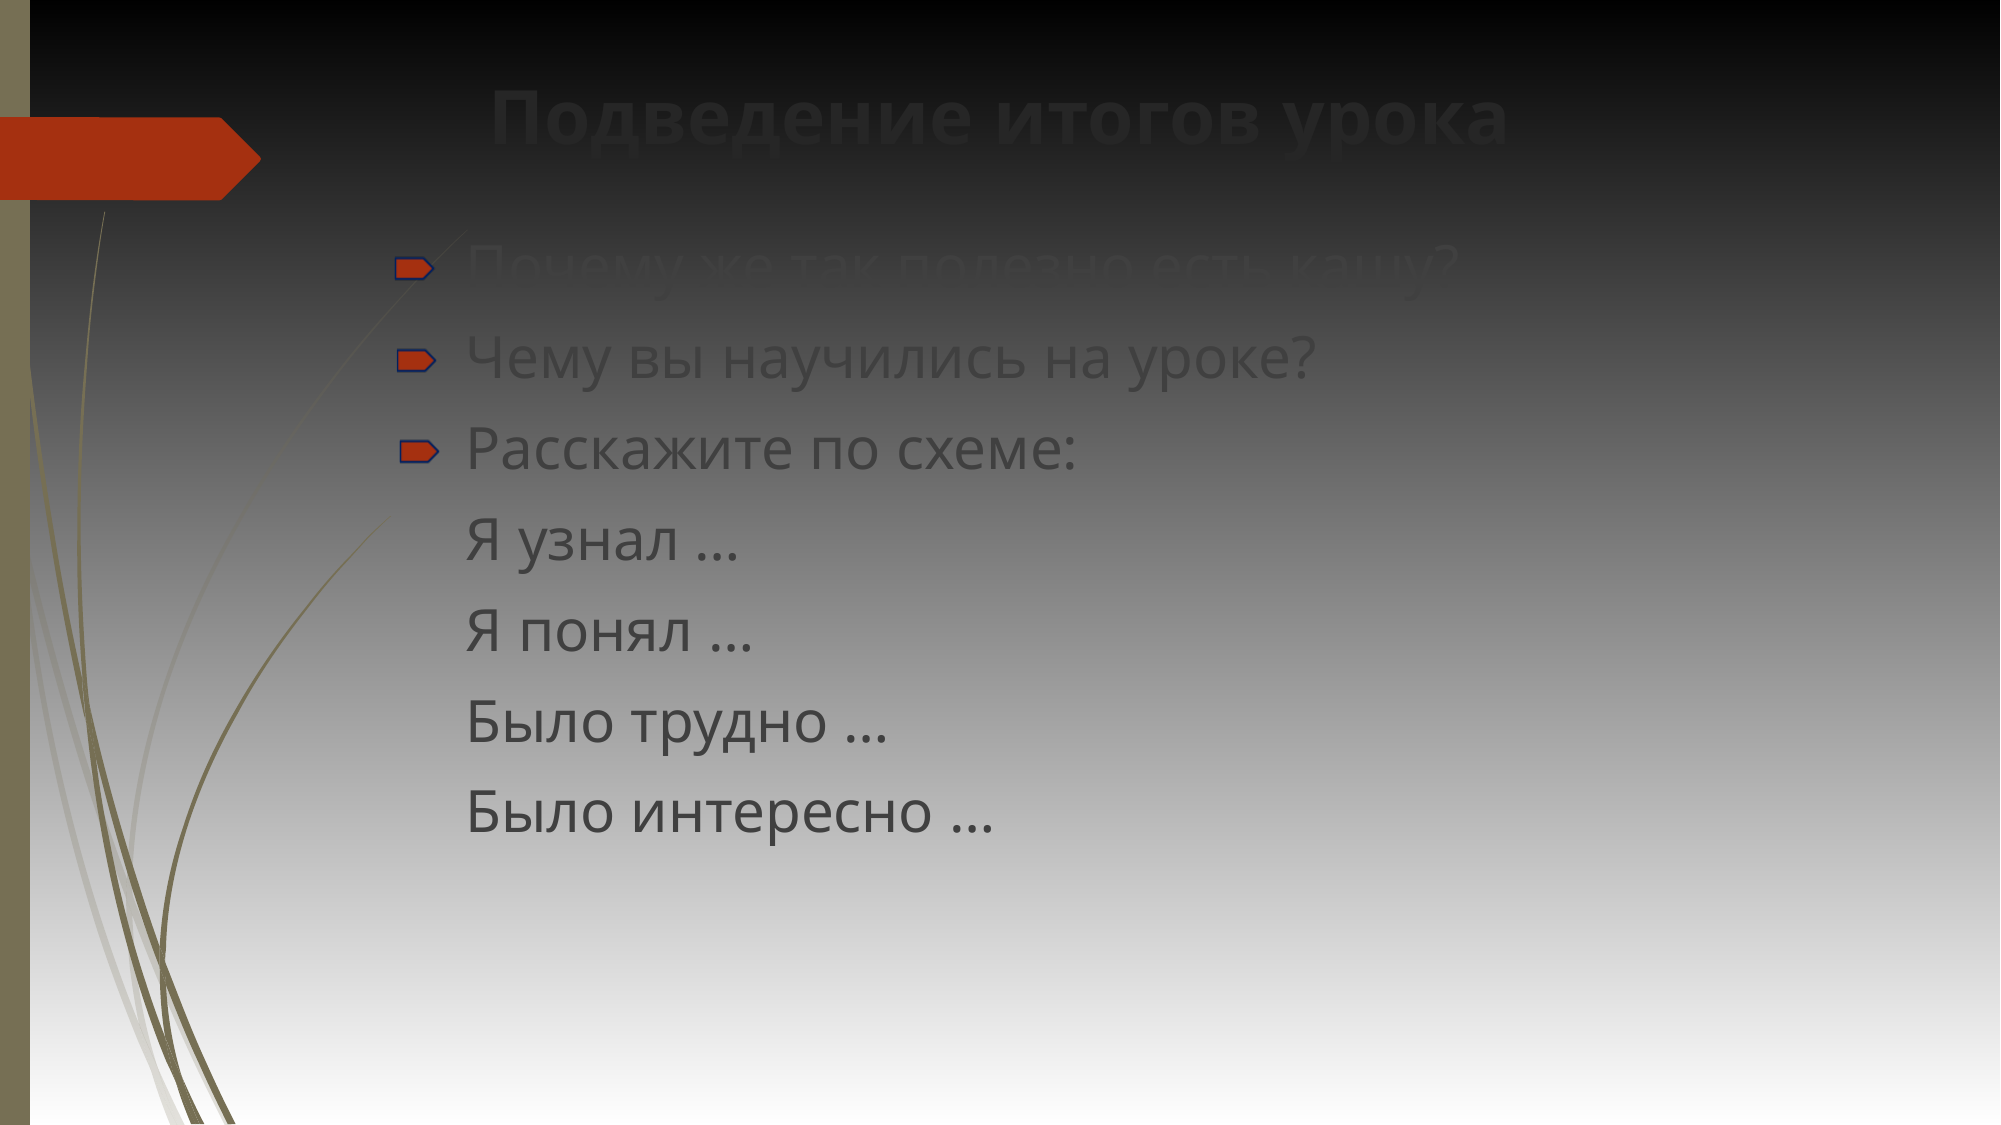

# Подведение итогов урока
Почему же так полезно есть кашу?
Чему вы научились на уроке?
Расскажите по схеме:
Я узнал …
Я понял …
Было трудно …
Было интересно …